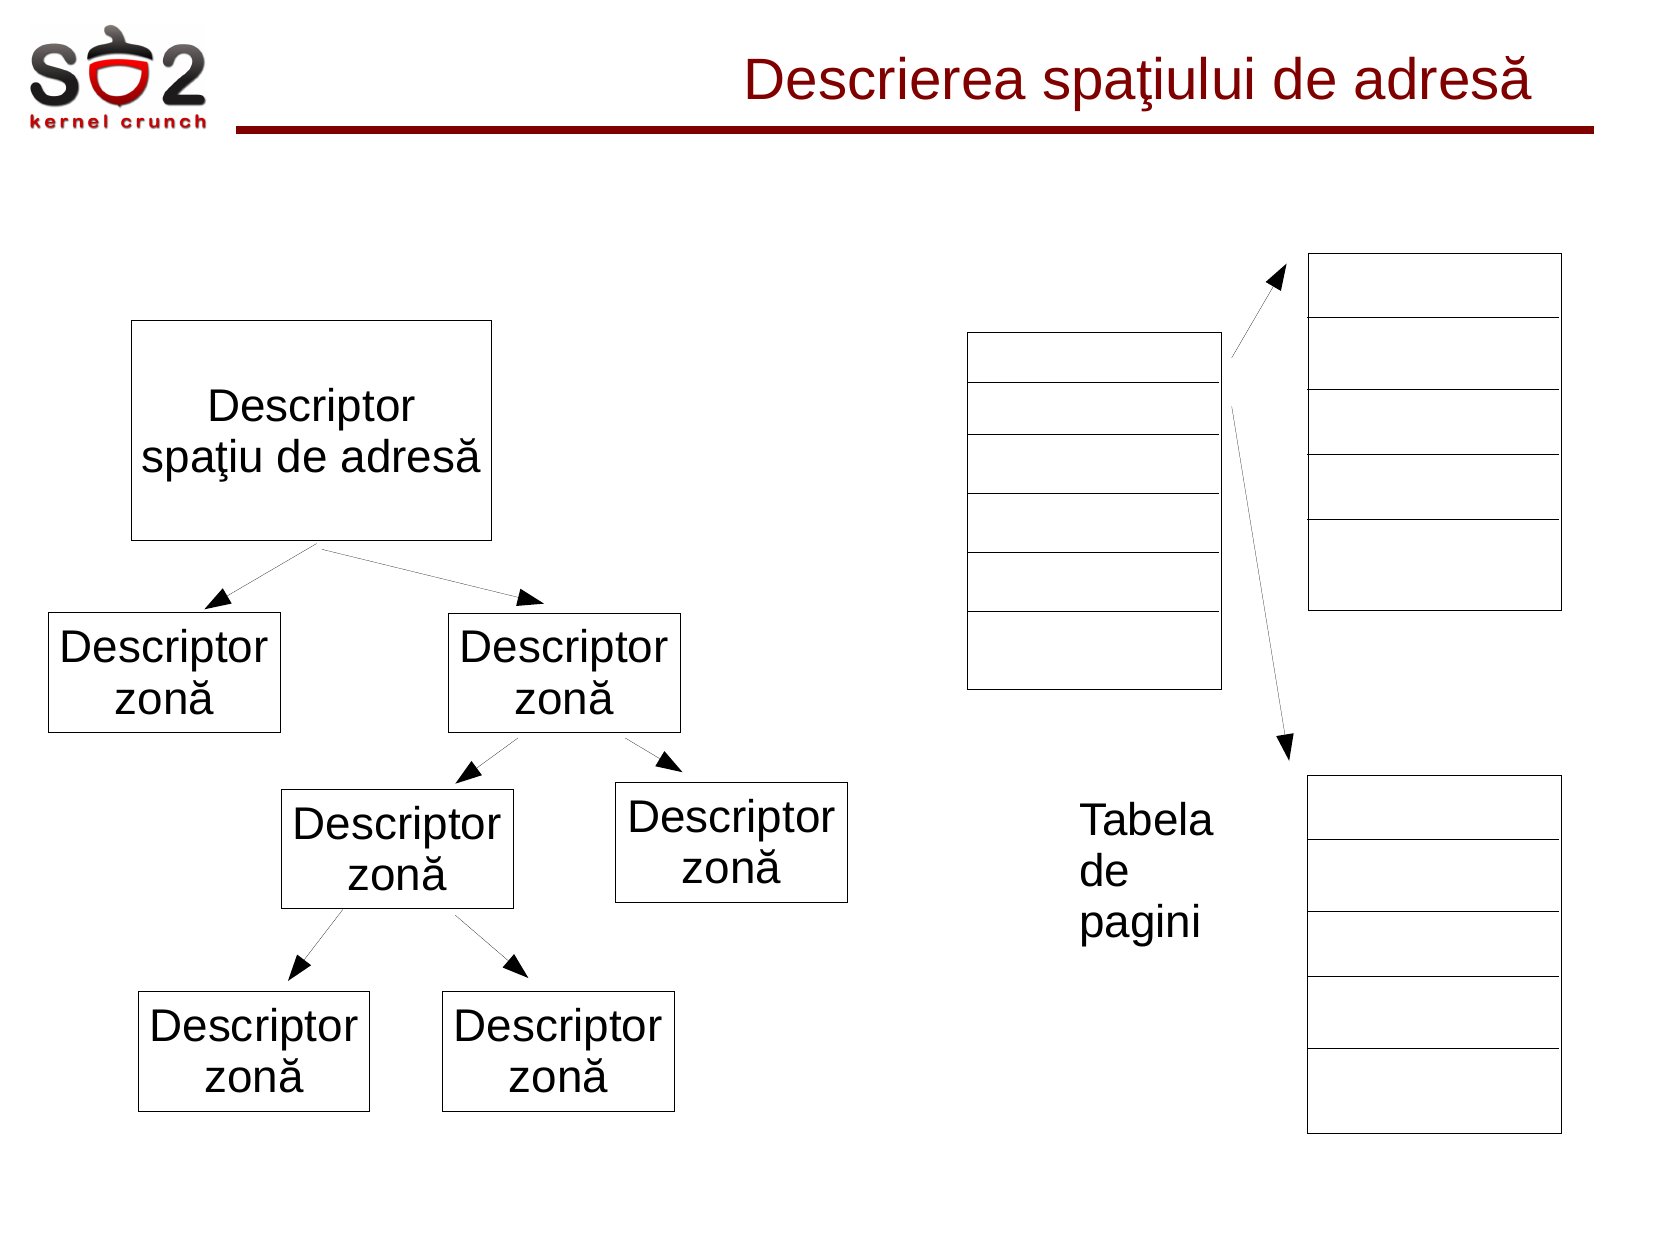

# Descrierea spaţiului de adresă
Descriptor
spaţiu de adresă
Descriptor
zonă
Descriptor
zonă
Descriptor
zonă
Tabela
de
pagini
Descriptor
zonă
Descriptor
zonă
Descriptor
zonă